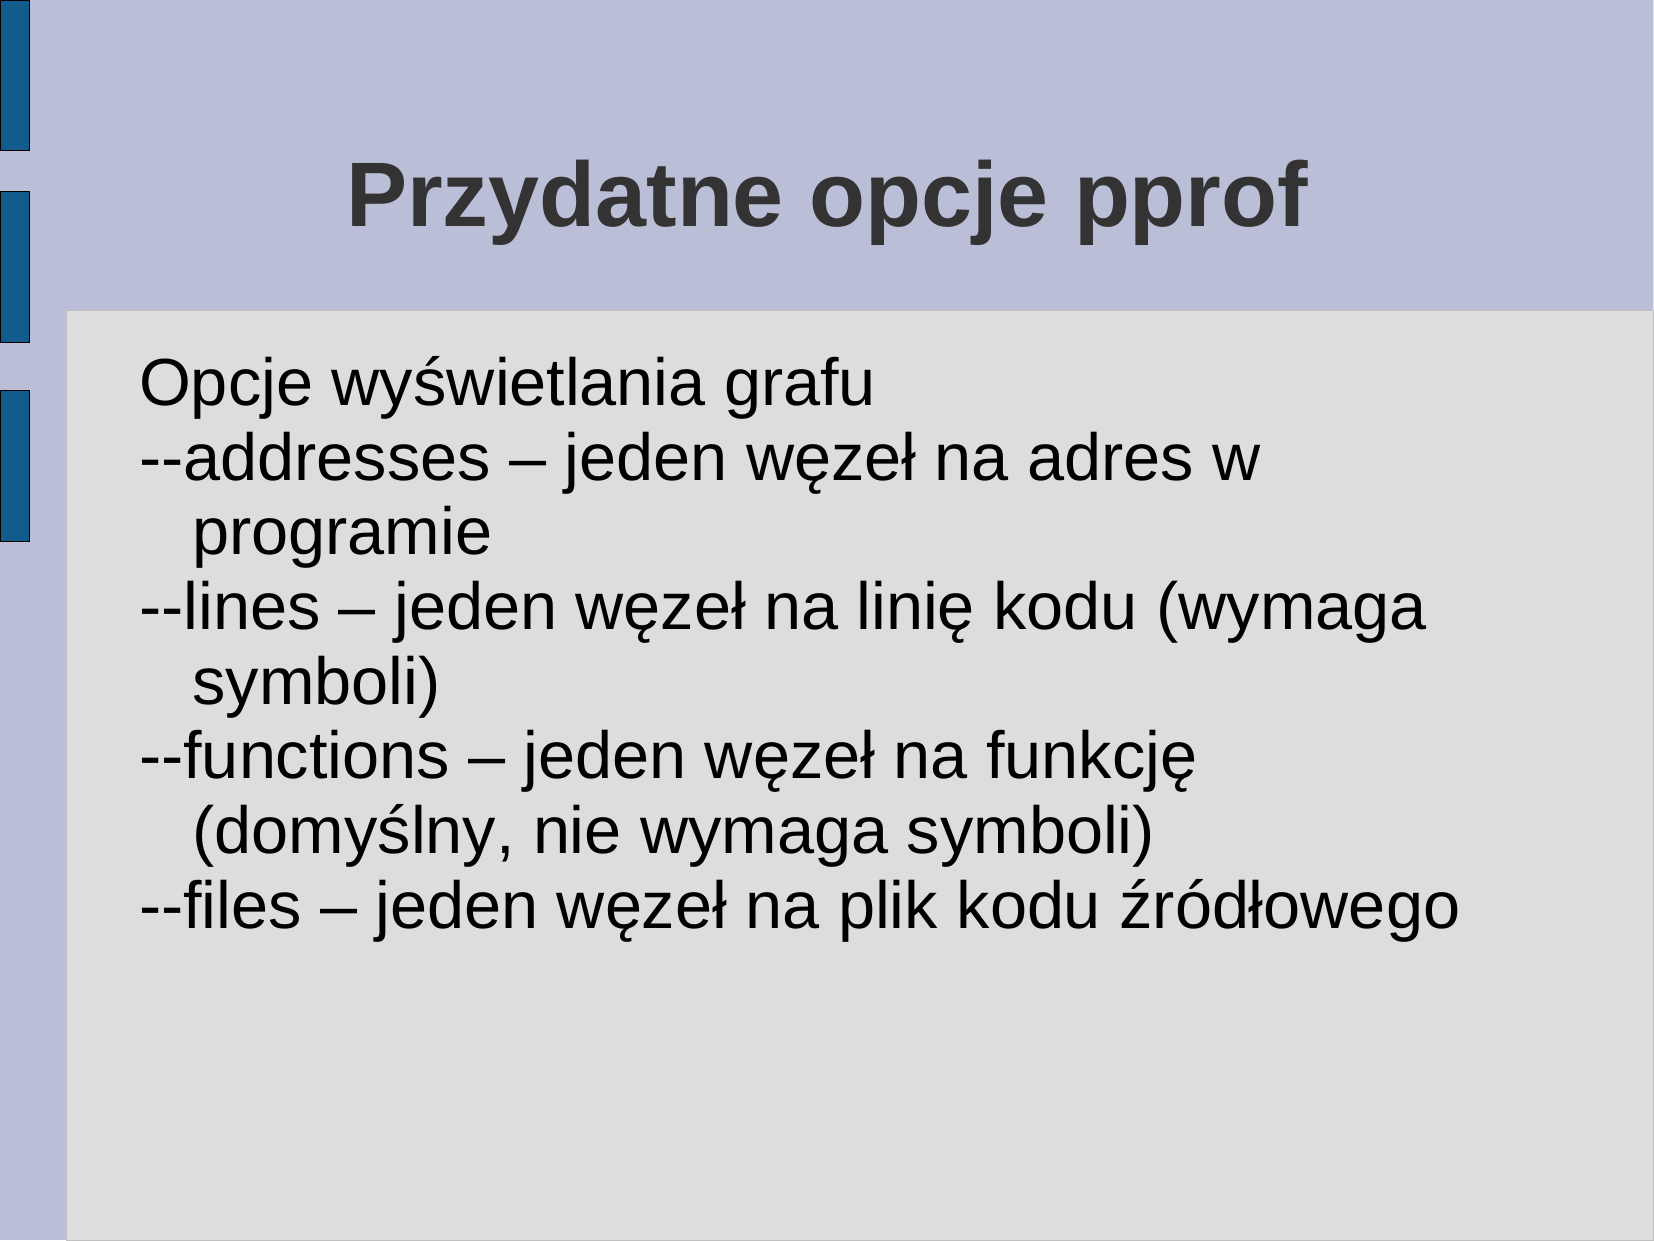

# Przydatne opcje pprof
Opcje wyświetlania grafu
--addresses – jeden węzeł na adres w programie
--lines – jeden węzeł na linię kodu (wymaga symboli)
--functions – jeden węzeł na funkcję (domyślny, nie wymaga symboli)
--files – jeden węzeł na plik kodu źródłowego